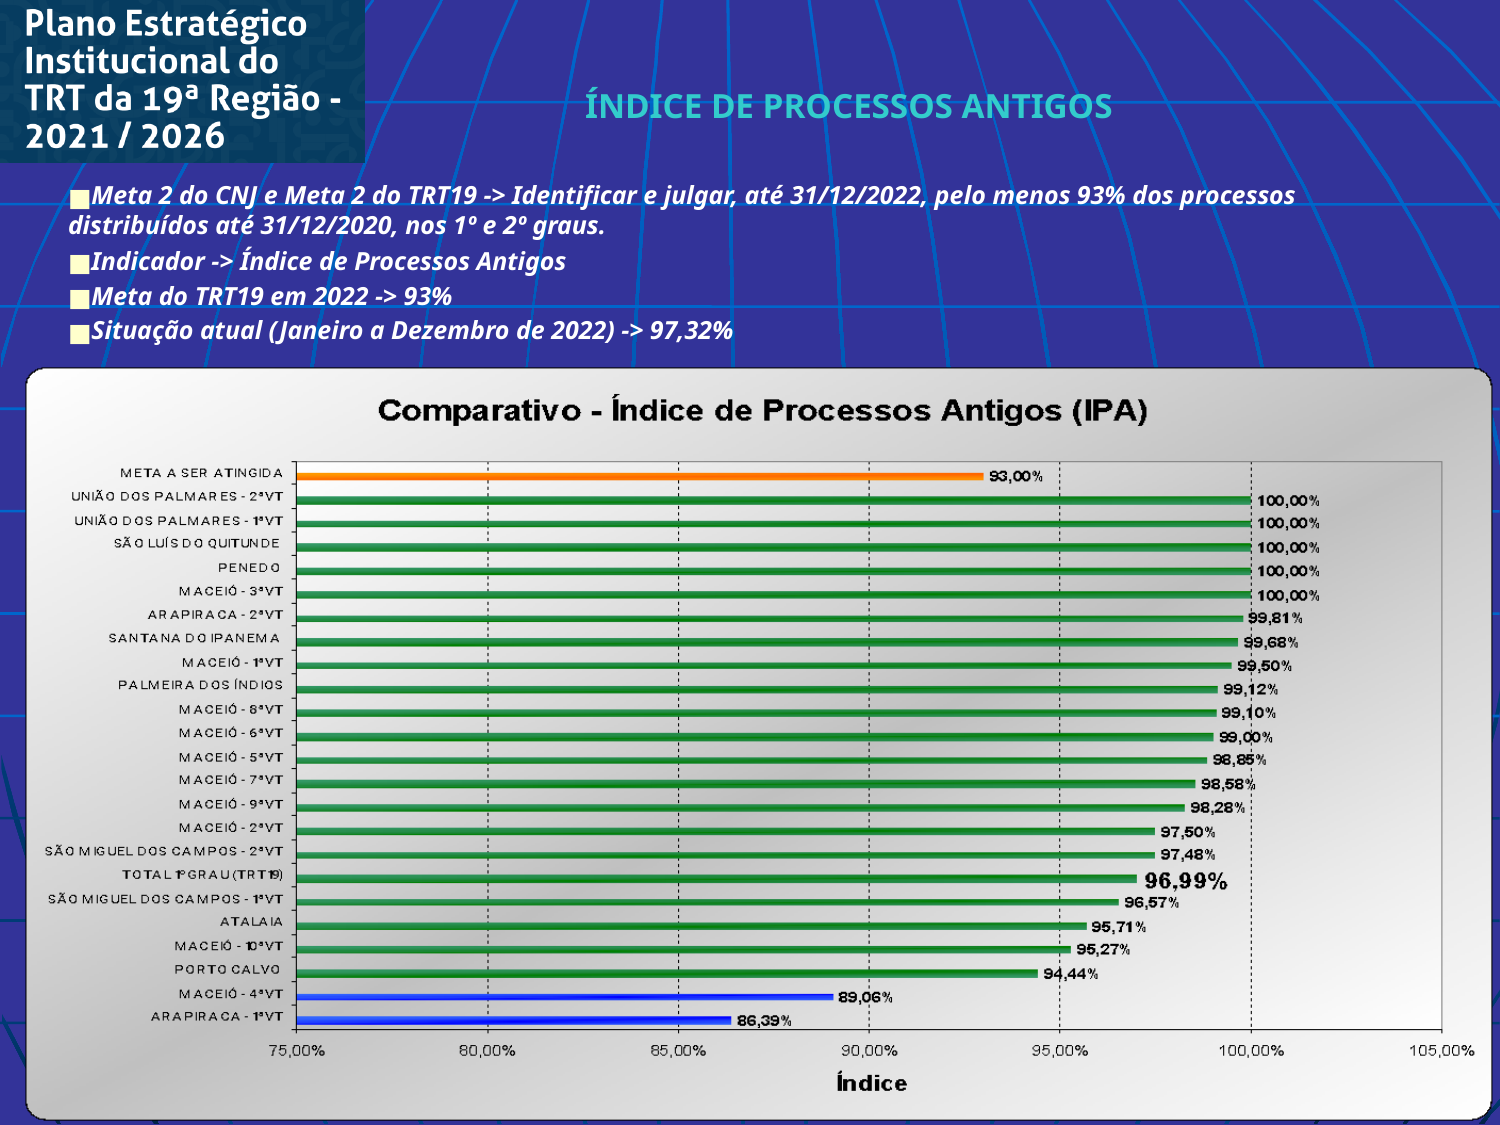

ÍNDICE DE PROCESSOS ANTIGOS
Meta 2 do CNJ e Meta 2 do TRT19 -> Identificar e julgar, até 31/12/2022, pelo menos 93% dos processos distribuídos até 31/12/2020, nos 1º e 2º graus.
Indicador -> Índice de Processos Antigos
Meta do TRT19 em 2022 -> 93%
Situação atual (Janeiro a Dezembro de 2022) -> 97,32%